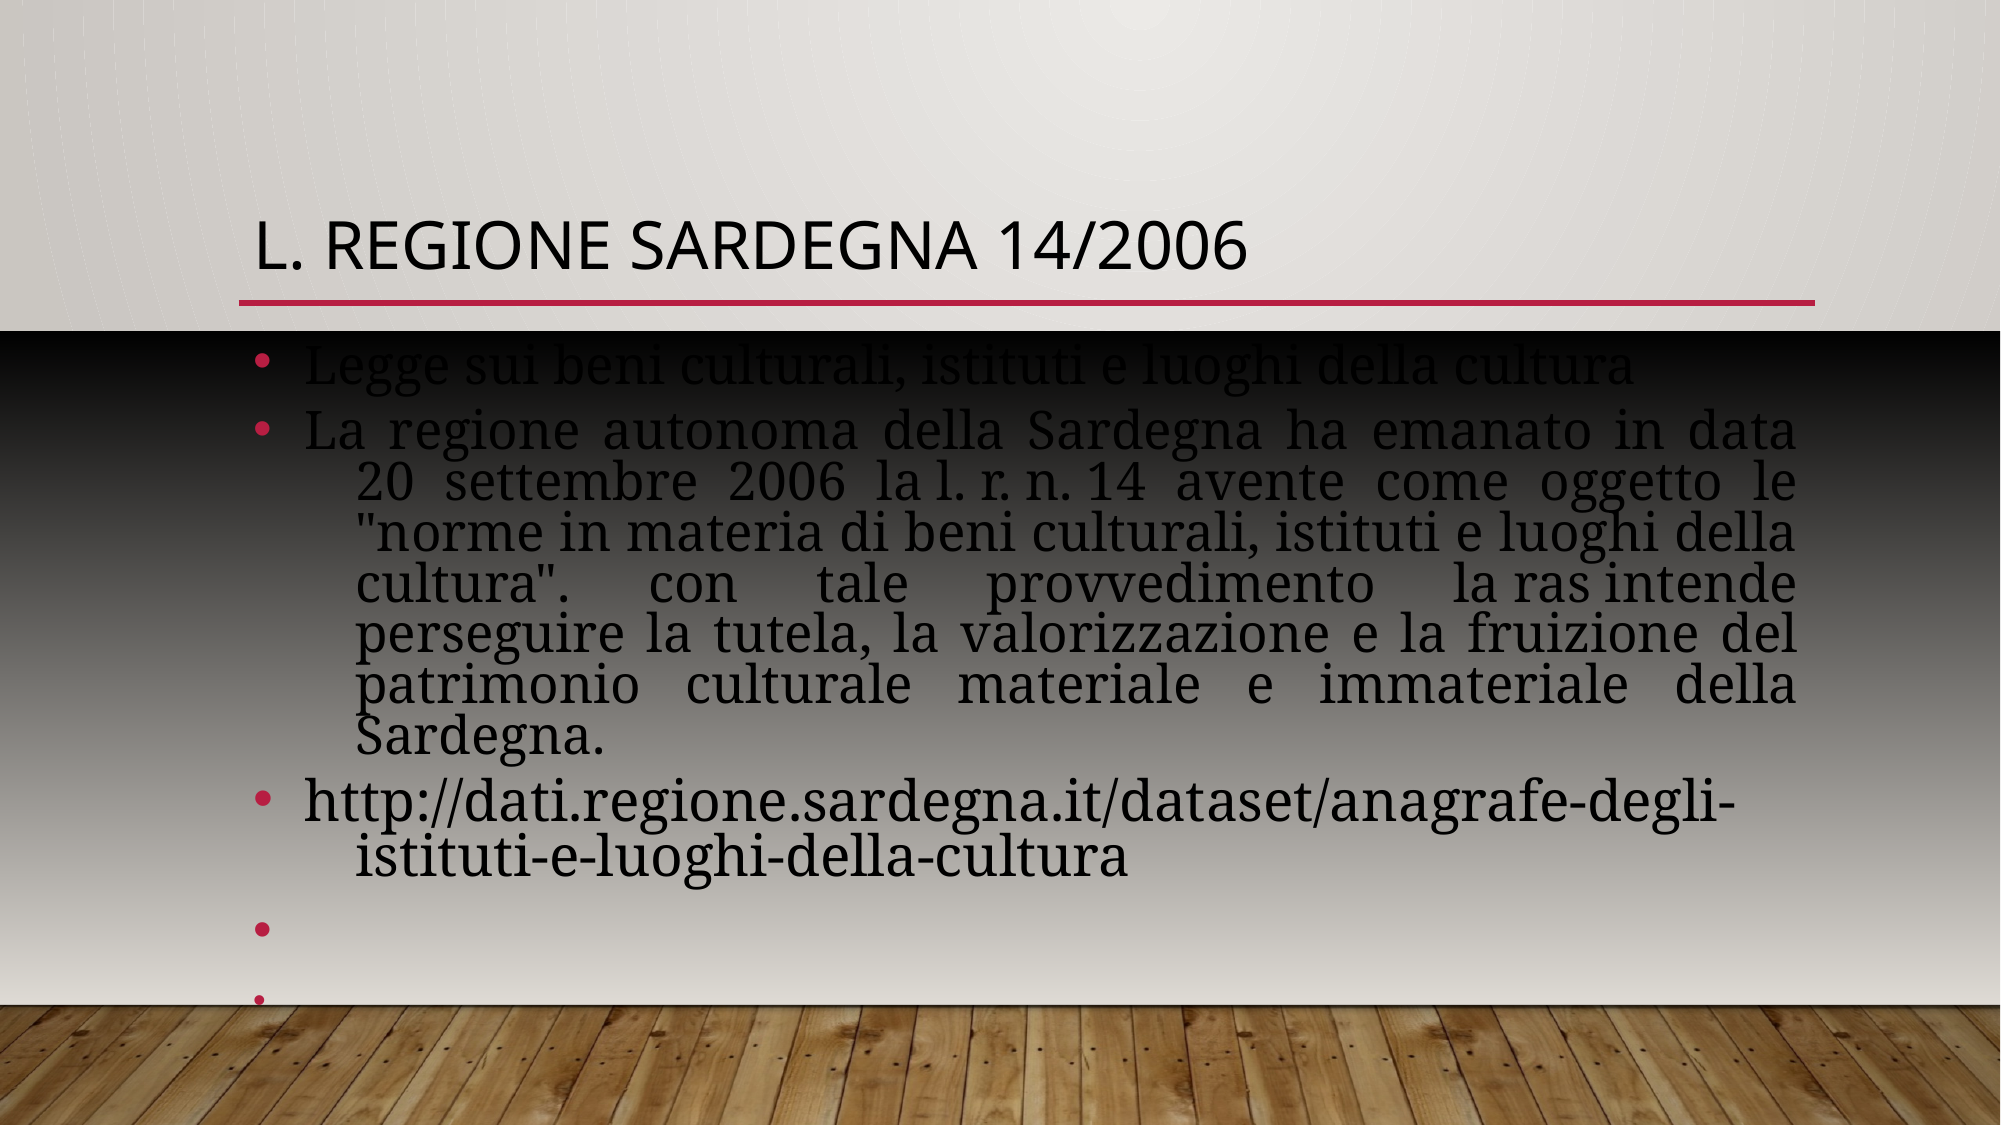

# l. Regione sardegna 14/2006
Legge sui beni culturali, istituti e luoghi della cultura
La regione autonoma della Sardegna ha emanato in data 20 settembre 2006 la l. r. n. 14 avente come oggetto le "norme in materia di beni culturali, istituti e luoghi della cultura". con tale provvedimento la ras intende perseguire la tutela, la valorizzazione e la fruizione del patrimonio culturale materiale e immateriale della Sardegna.
http://dati.regione.sardegna.it/dataset/anagrafe-degli-istituti-e-luoghi-della-cultura